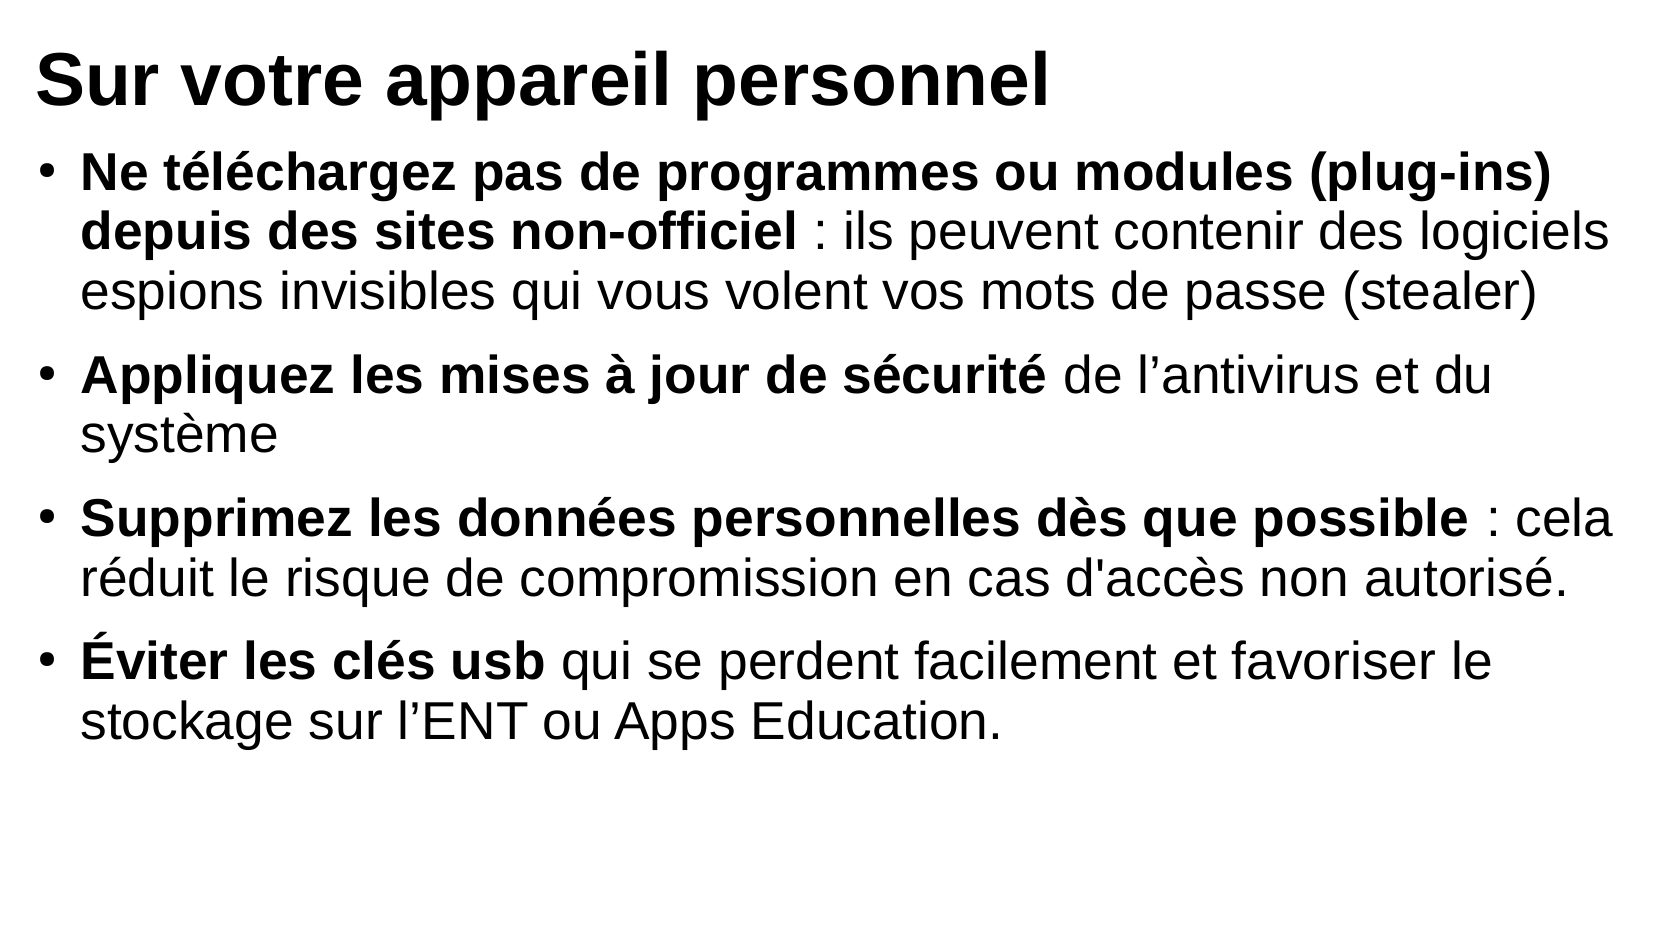

# Sur votre appareil personnel
Ne téléchargez pas de programmes ou modules (plug-ins) depuis des sites non-officiel : ils peuvent contenir des logiciels espions invisibles qui vous volent vos mots de passe (stealer)
Appliquez les mises à jour de sécurité de l’antivirus et du système
Supprimez les données personnelles dès que possible : cela réduit le risque de compromission en cas d'accès non autorisé.
Éviter les clés usb qui se perdent facilement et favoriser le stockage sur l’ENT ou Apps Education.